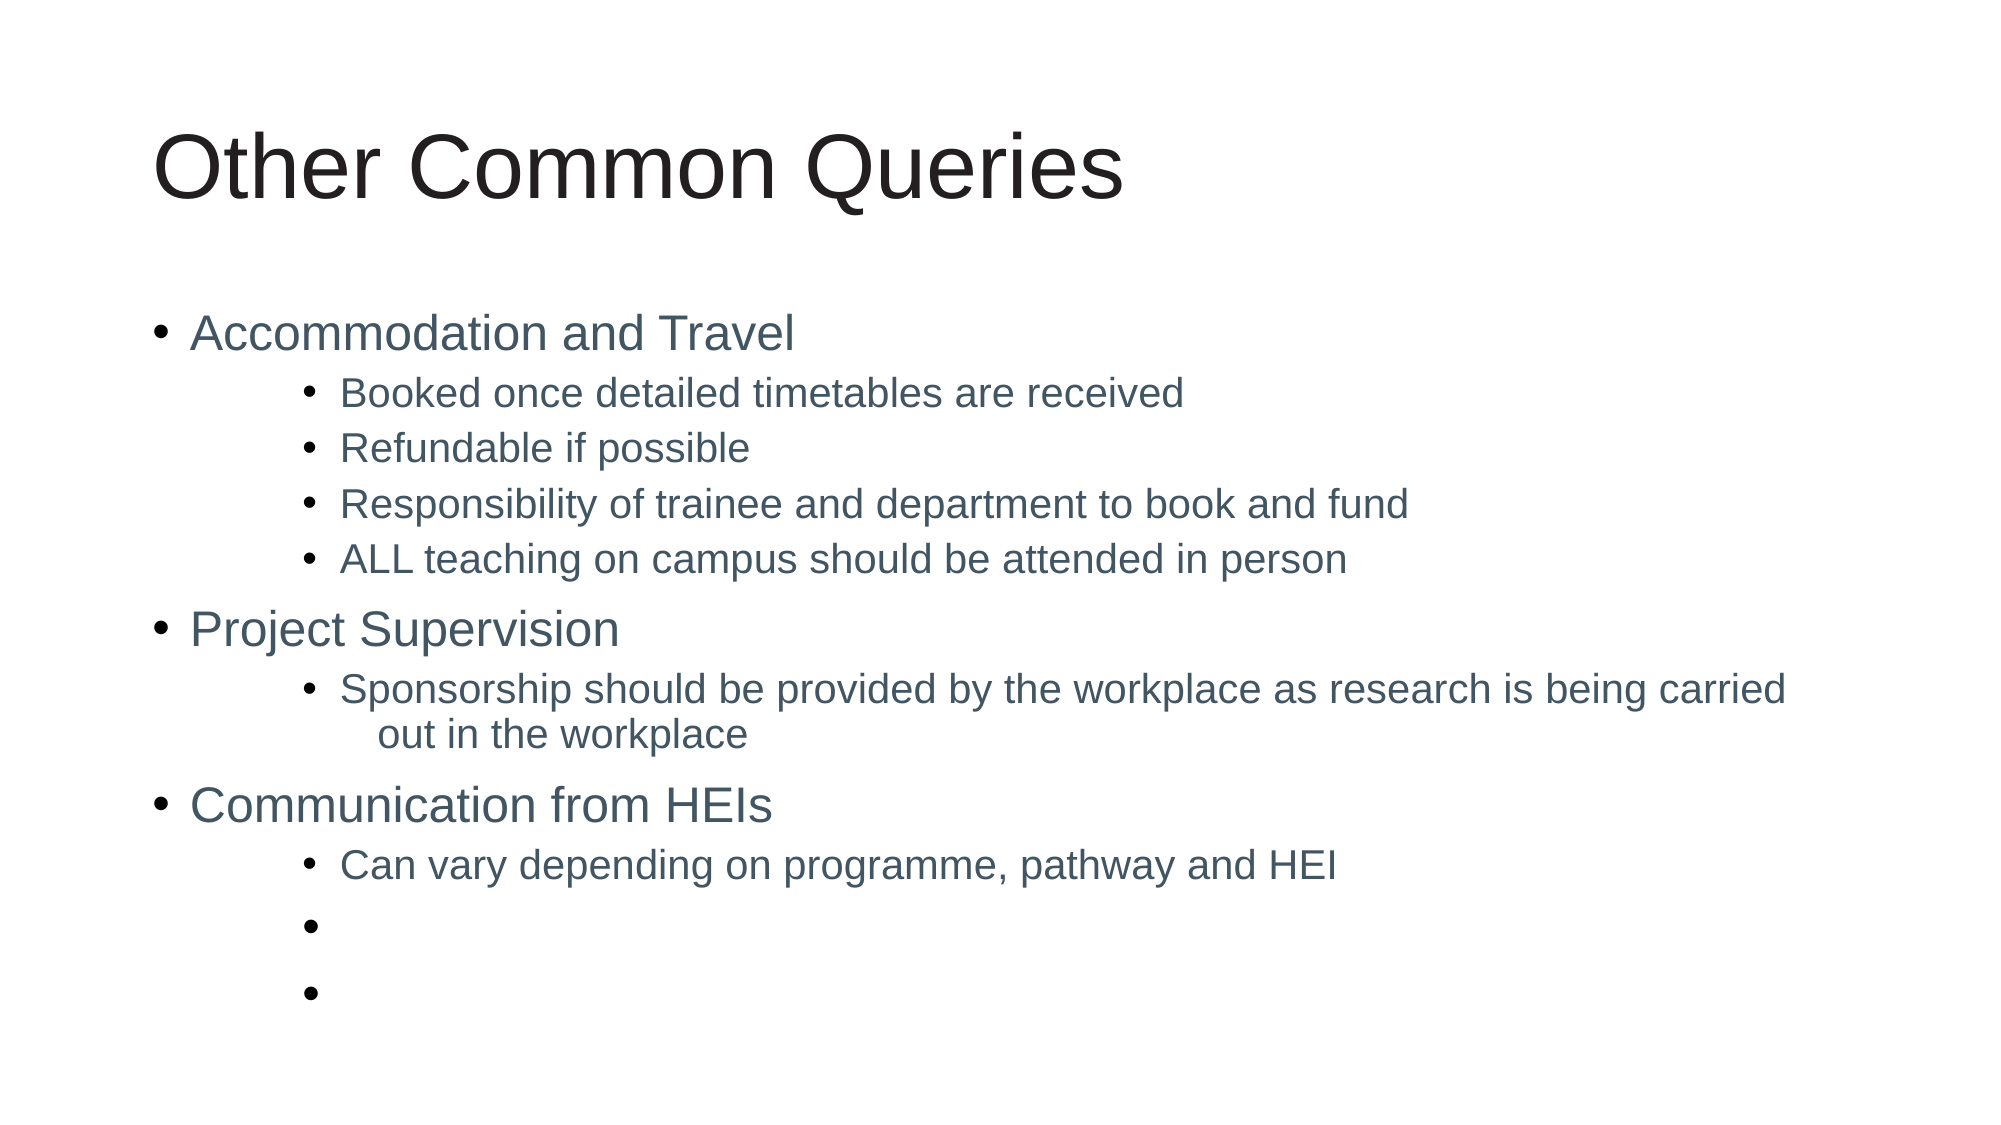

# Other Common Queries
Accommodation and Travel
Booked once detailed timetables are received
Refundable if possible
Responsibility of trainee and department to book and fund
ALL teaching on campus should be attended in person
Project Supervision
Sponsorship should be provided by the workplace as research is being carried out in the workplace
Communication from HEIs
Can vary depending on programme, pathway and HEI